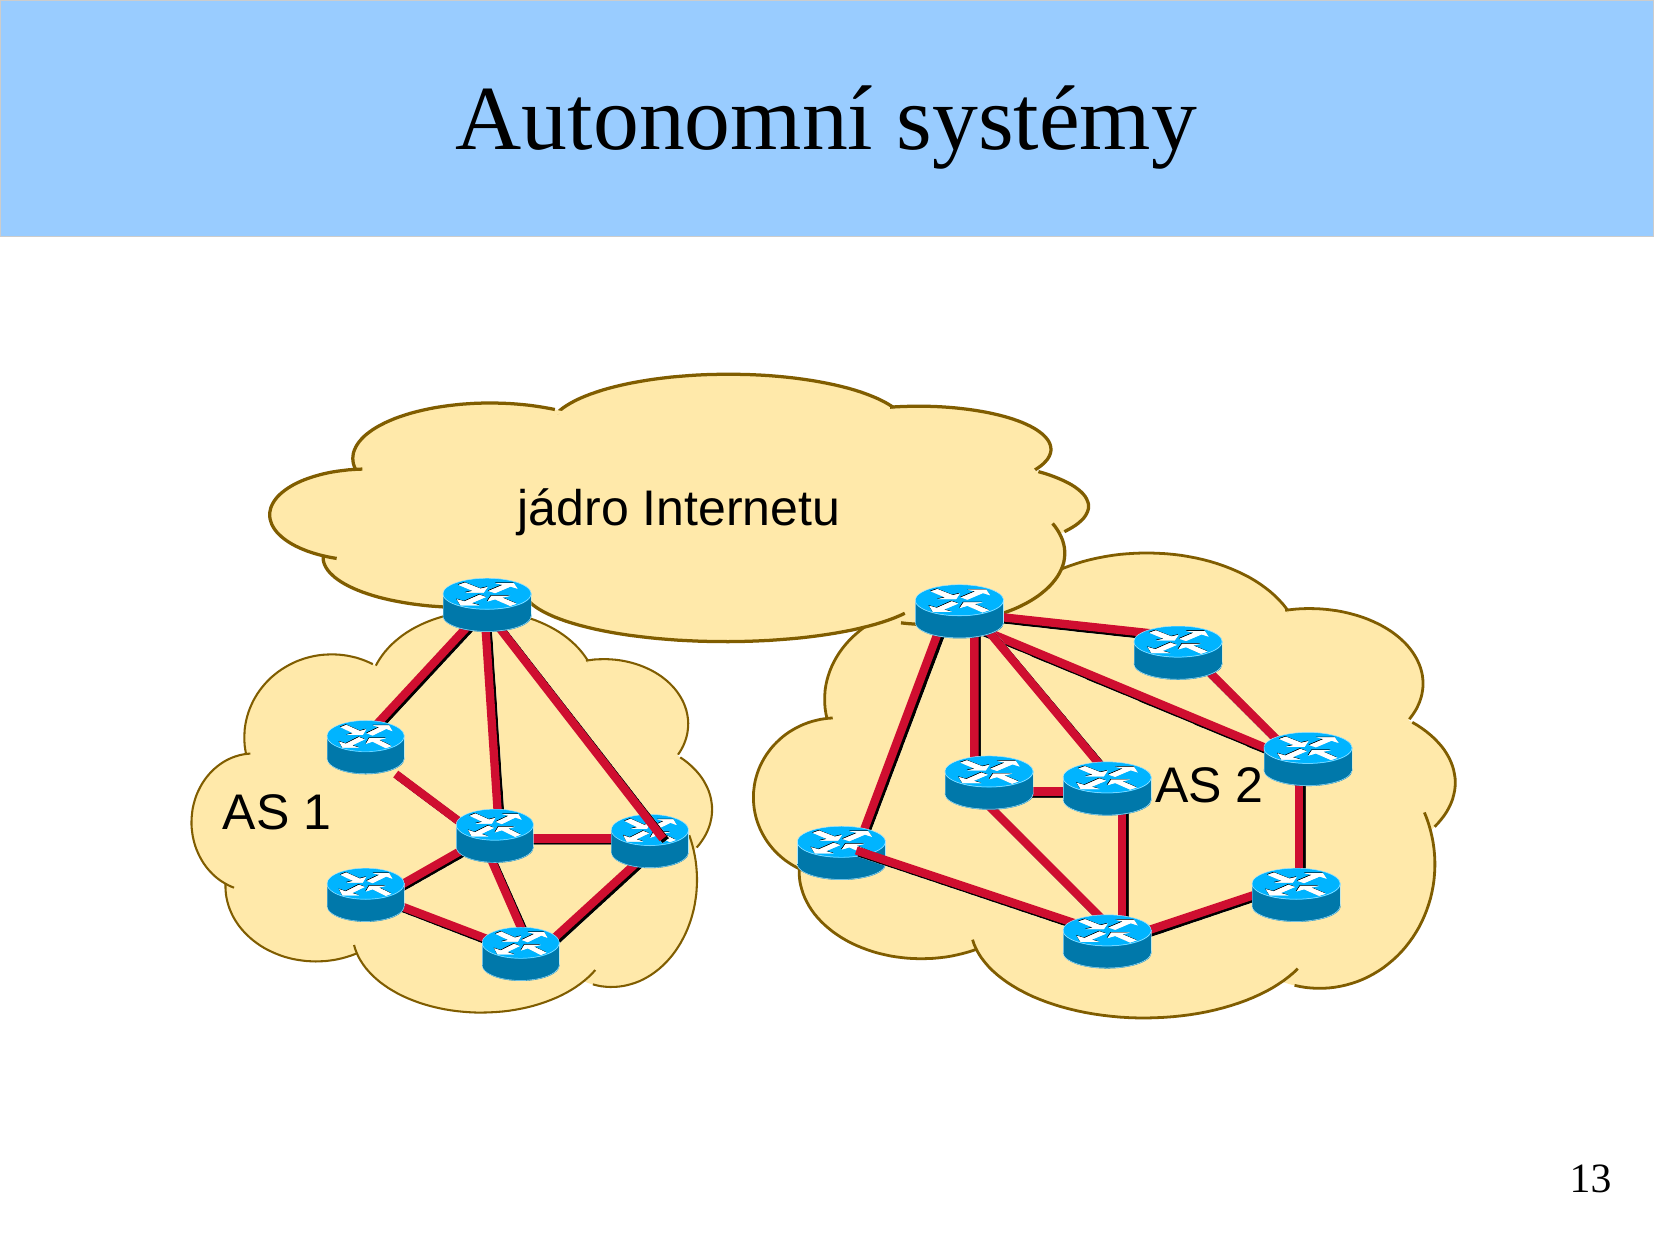

# Autonomní systémy
jádro Internetu
 AS 2
AS 1